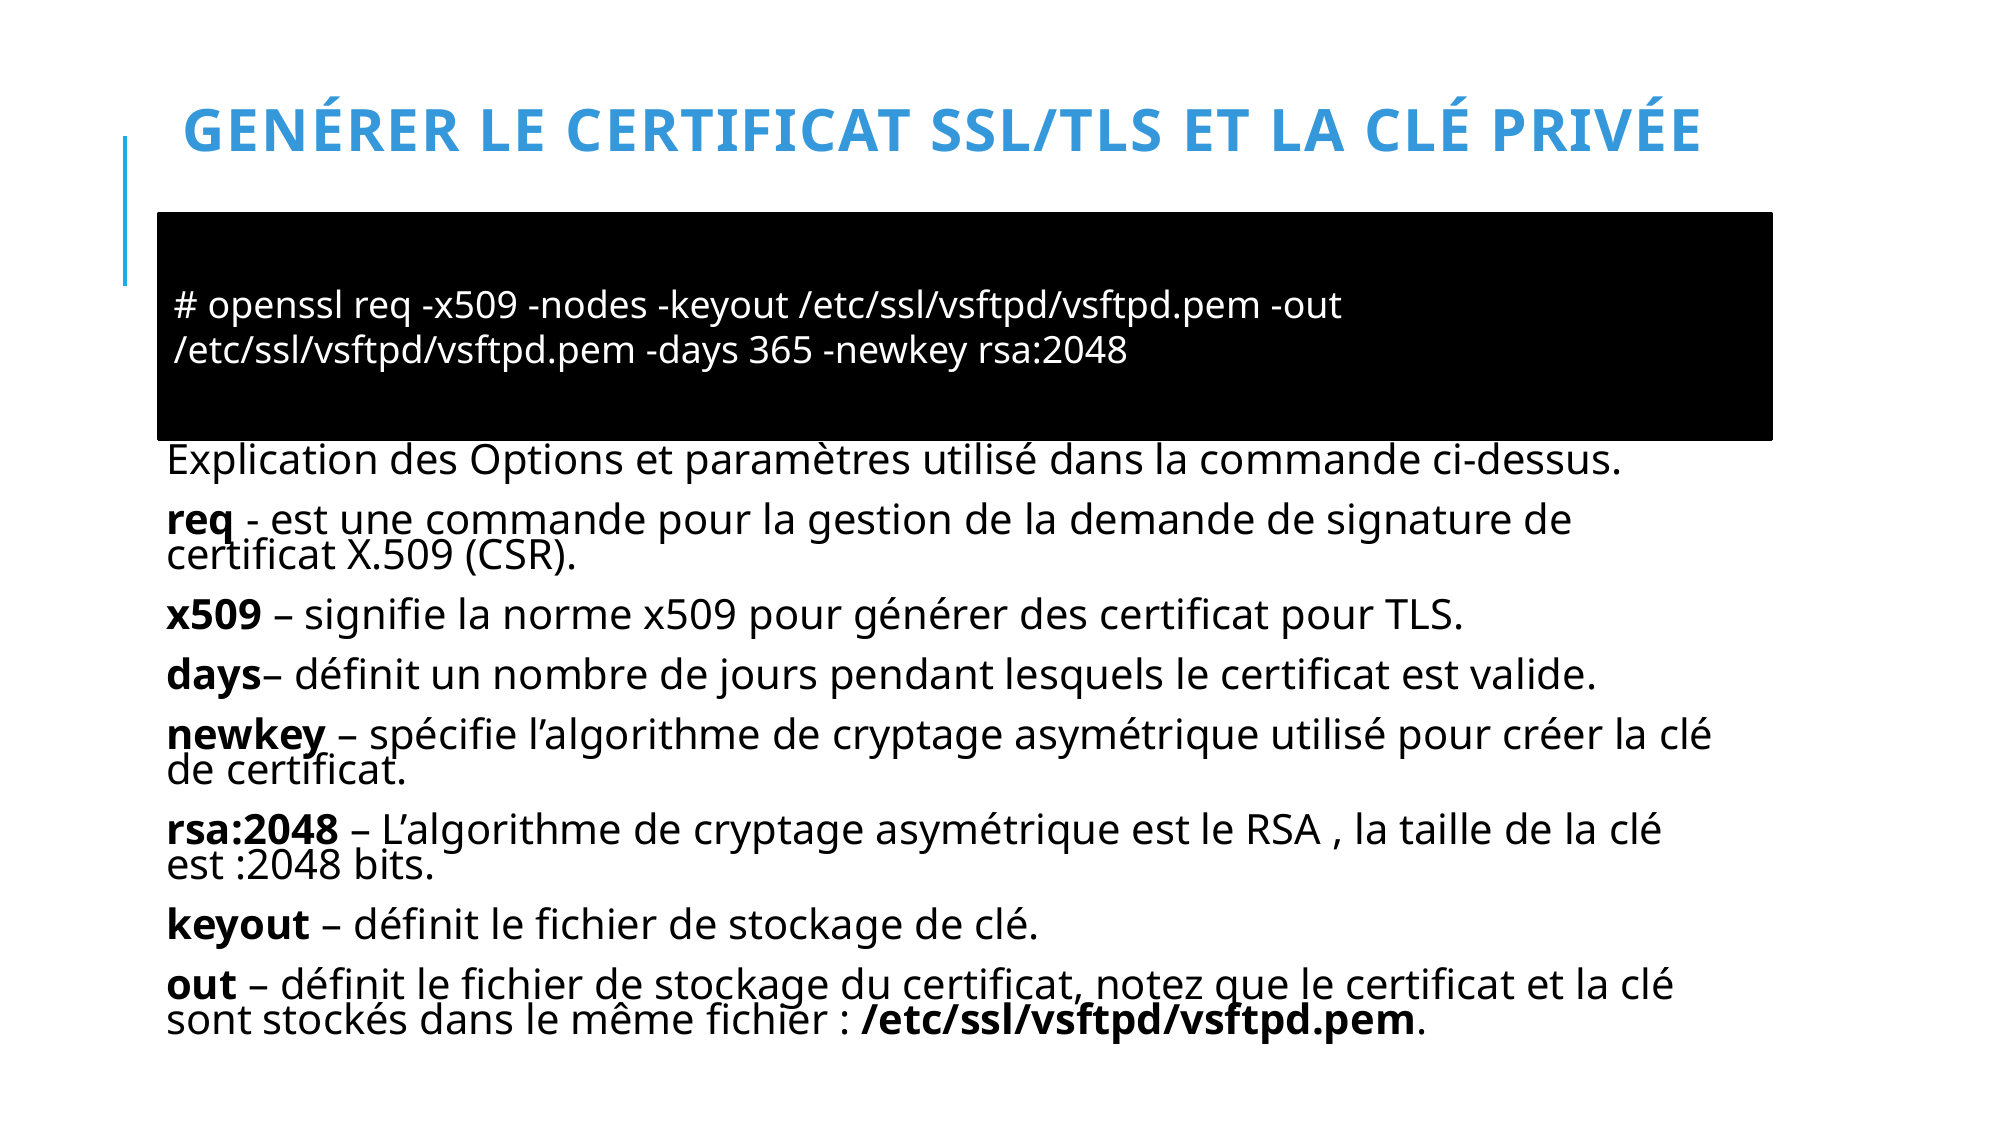

# Genérer le certificat SSL/TLS et la clé privée
# openssl req -x509 -nodes -keyout /etc/ssl/vsftpd/vsftpd.pem -out /etc/ssl/vsftpd/vsftpd.pem -days 365 -newkey rsa:2048
Explication des Options et paramètres utilisé dans la commande ci-dessus.
req - est une commande pour la gestion de la demande de signature de certificat X.509 (CSR).
x509 – signifie la norme x509 pour générer des certificat pour TLS.
days– définit un nombre de jours pendant lesquels le certificat est valide.
newkey – spécifie l’algorithme de cryptage asymétrique utilisé pour créer la clé de certificat.
rsa:2048 – L’algorithme de cryptage asymétrique est le RSA , la taille de la clé est :2048 bits.
keyout – définit le fichier de stockage de clé.
out – définit le fichier de stockage du certificat, notez que le certificat et la clé sont stockés dans le même fichier : /etc/ssl/vsftpd/vsftpd.pem.